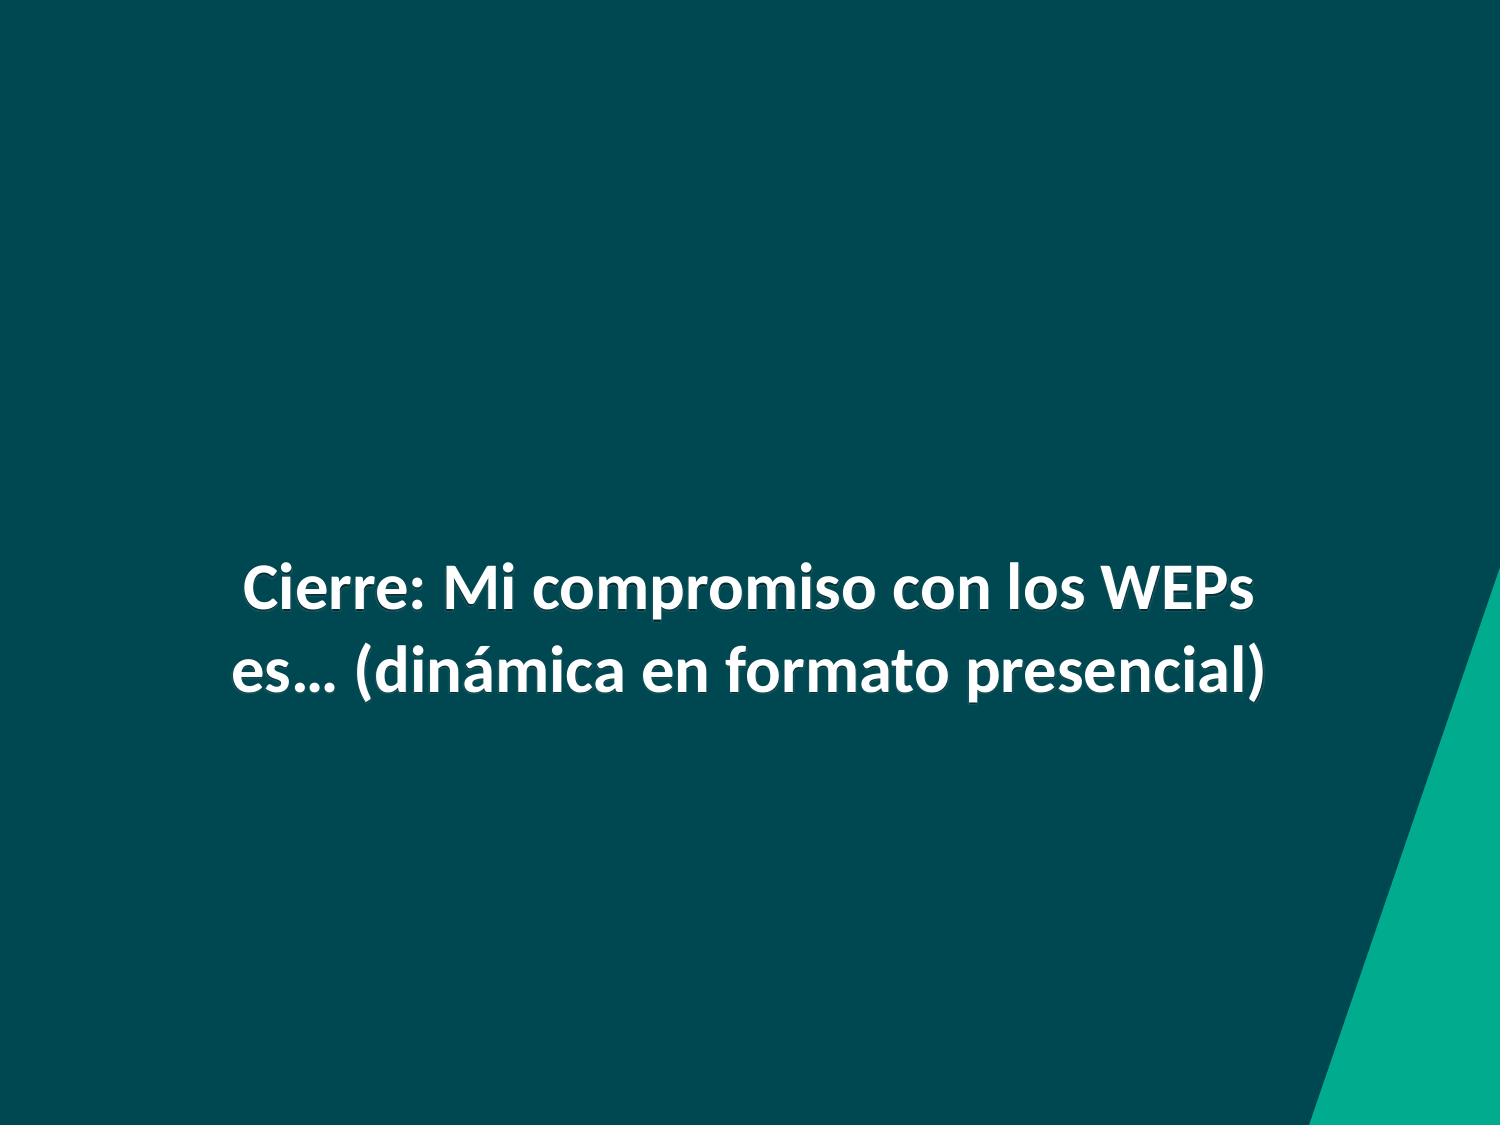

# Cierre: Mi compromiso con los WEPs es… (dinámica en formato presencial)